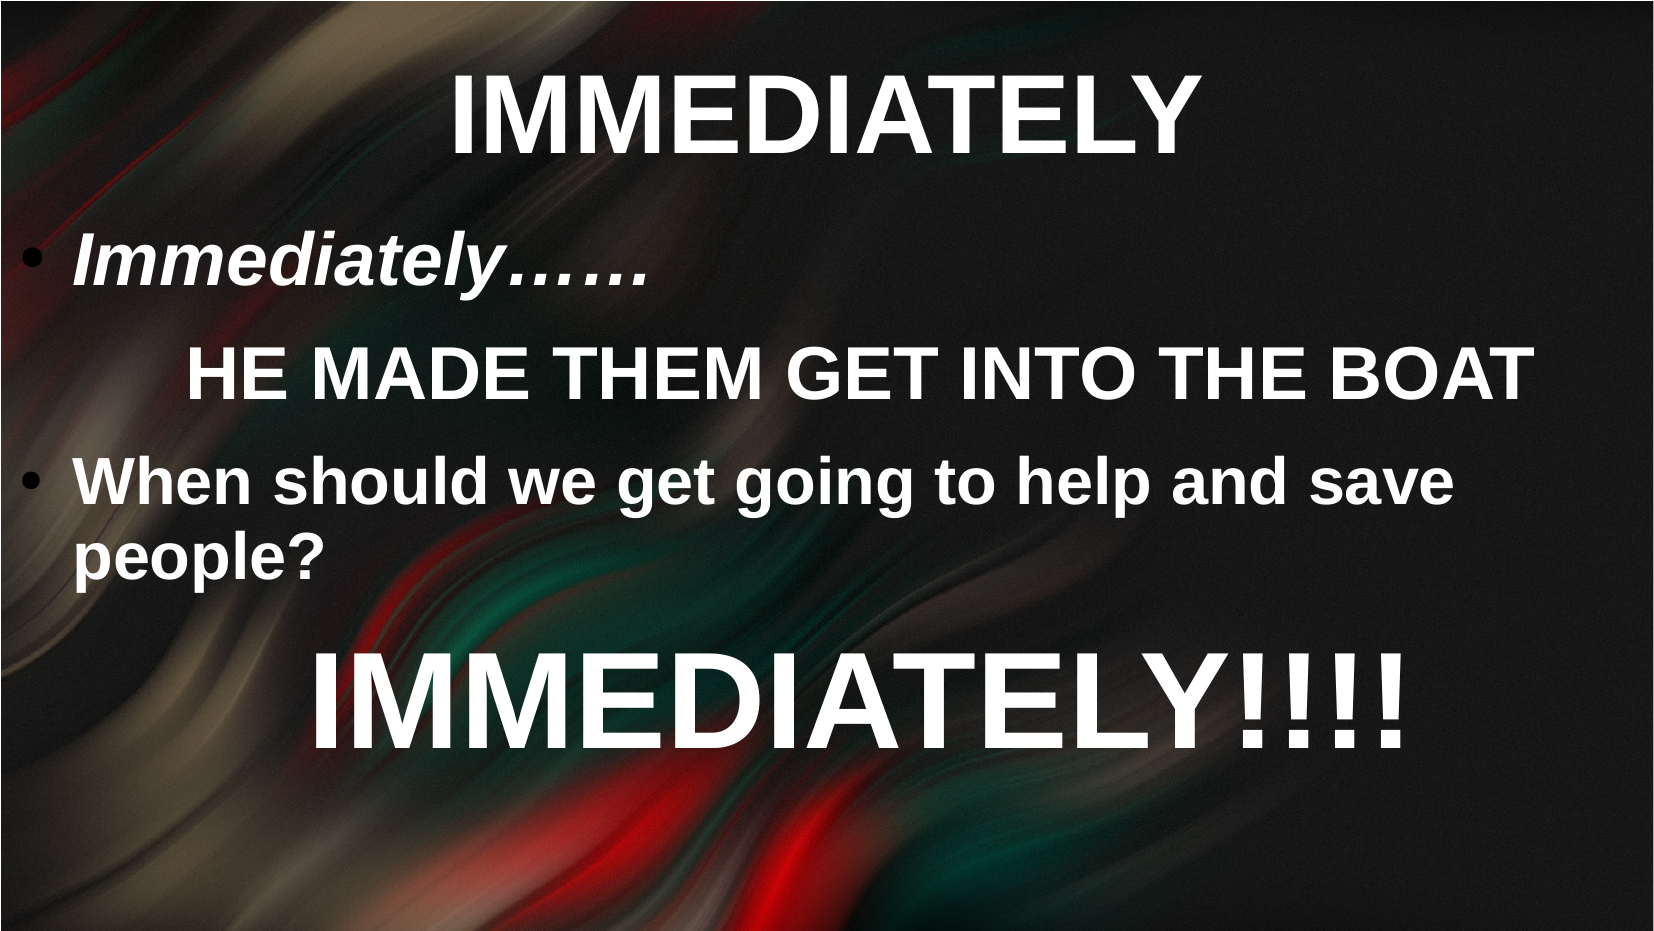

# IMMEDIATELY
Immediately……
HE MADE THEM GET INTO THE BOAT
When should we get going to help and save people?
IMMEDIATELY!!!!